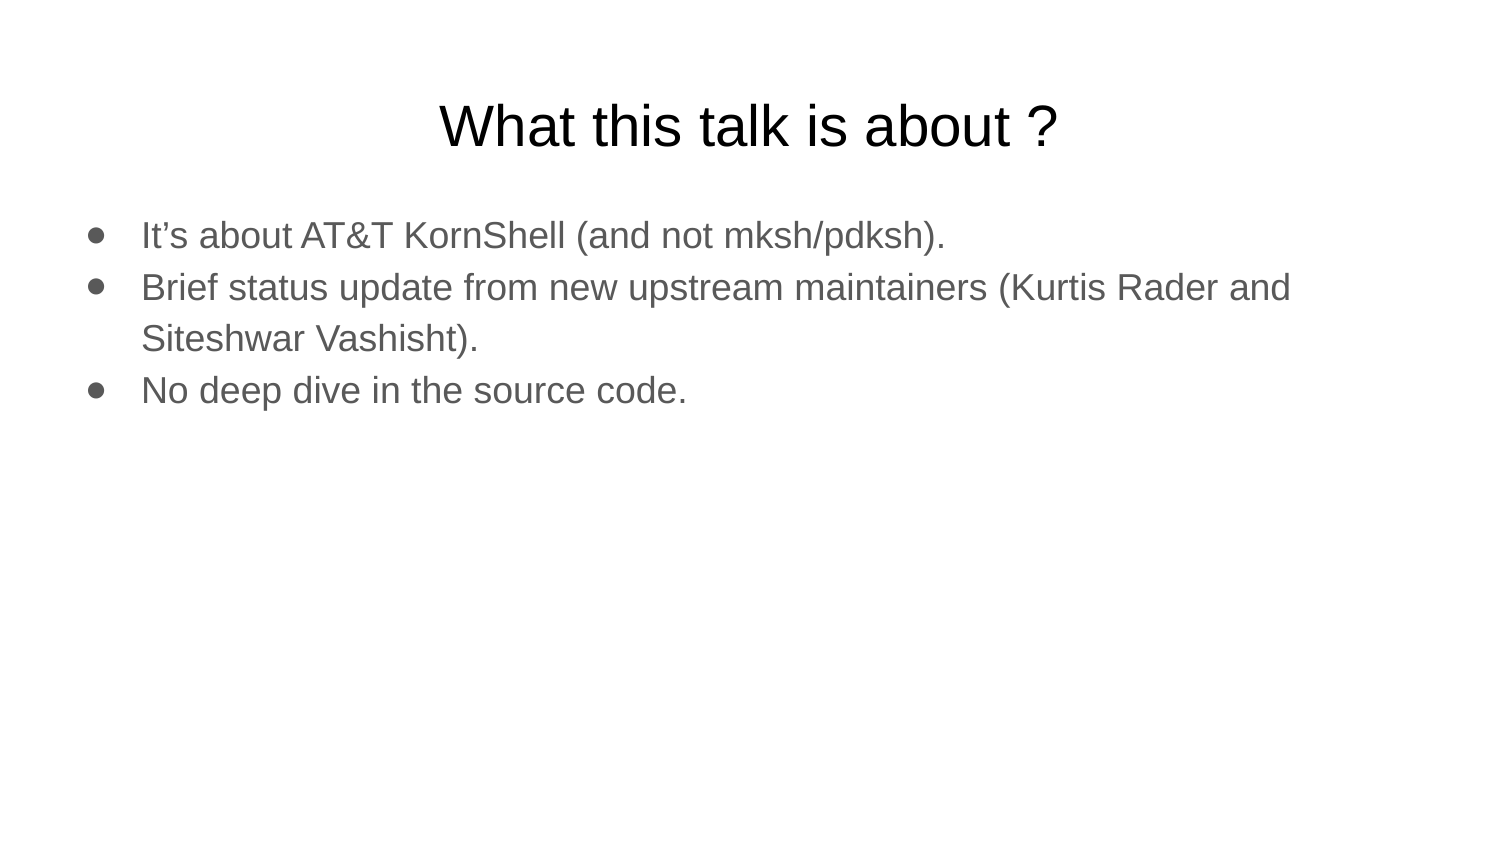

# What this talk is about ?
It’s about AT&T KornShell (and not mksh/pdksh).
Brief status update from new upstream maintainers (Kurtis Rader and Siteshwar Vashisht).
No deep dive in the source code.